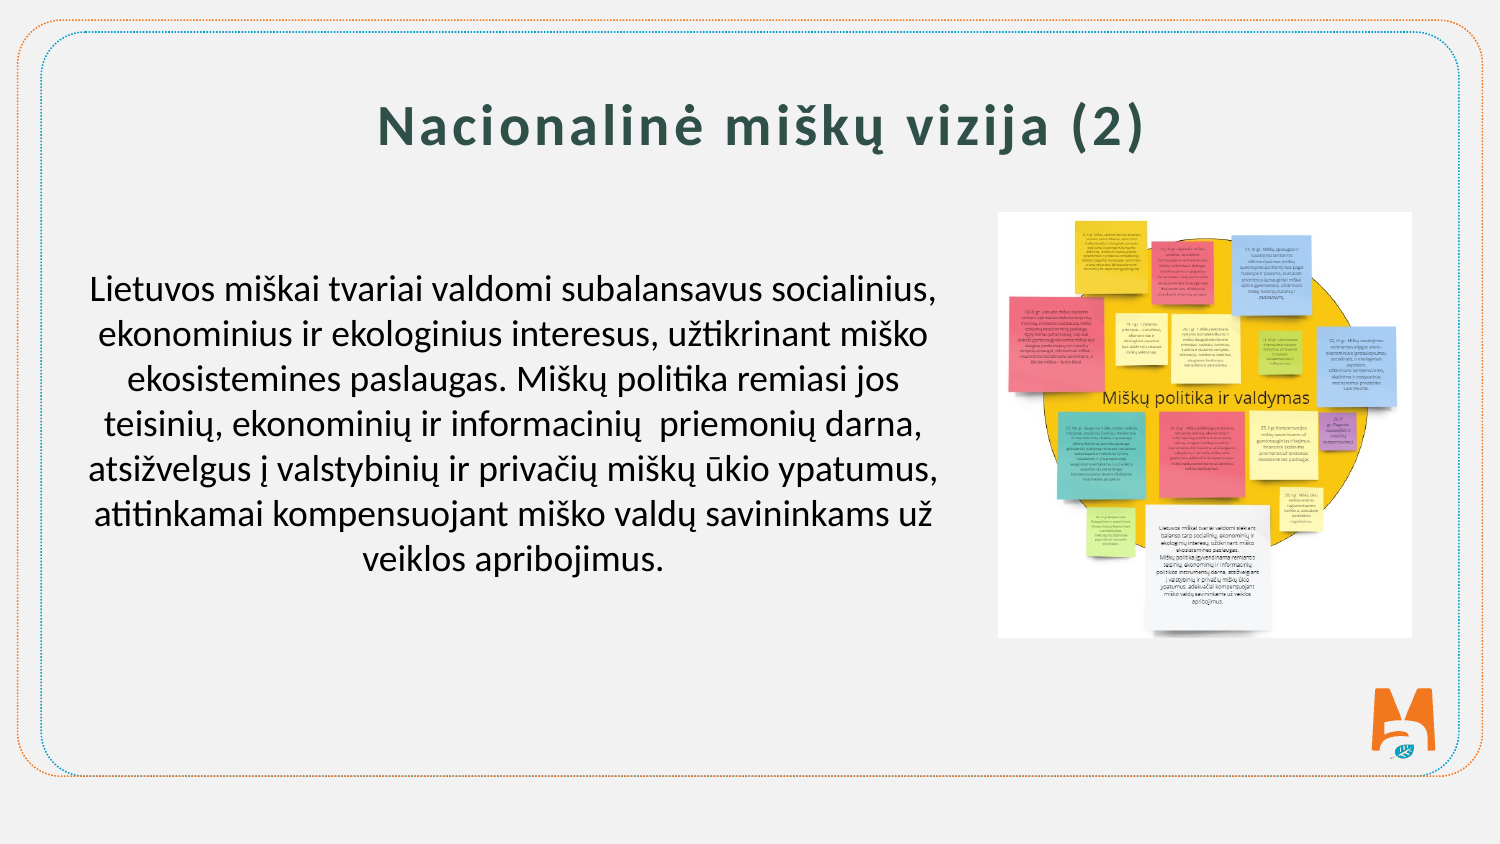

Nacionalinė miškų vizija (2)
Lietuvos miškai tvariai valdomi subalansavus socialinius, ekonominius ir ekologinius interesus, užtikrinant miško ekosistemines paslaugas. Miškų politika remiasi jos teisinių, ekonominių ir informacinių priemonių darna, atsižvelgus į valstybinių ir privačių miškų ūkio ypatumus, atitinkamai kompensuojant miško valdų savininkams už veiklos apribojimus.